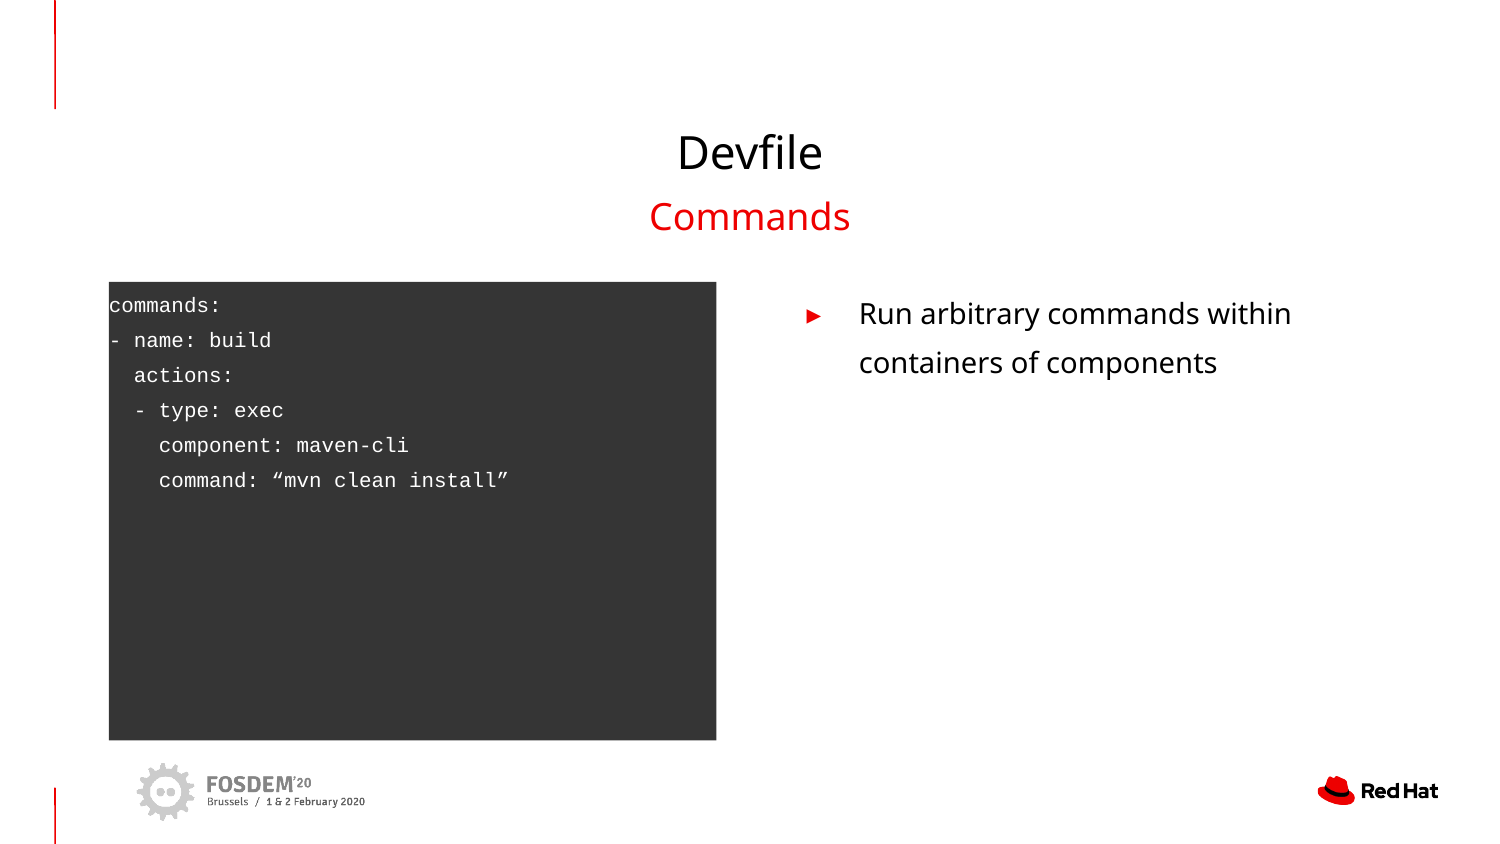

#
Devfile
Commands
commands:
- name: build
 actions:
 - type: exec
 component: maven-cli
 command: “mvn clean install”
Run arbitrary commands within containers of components